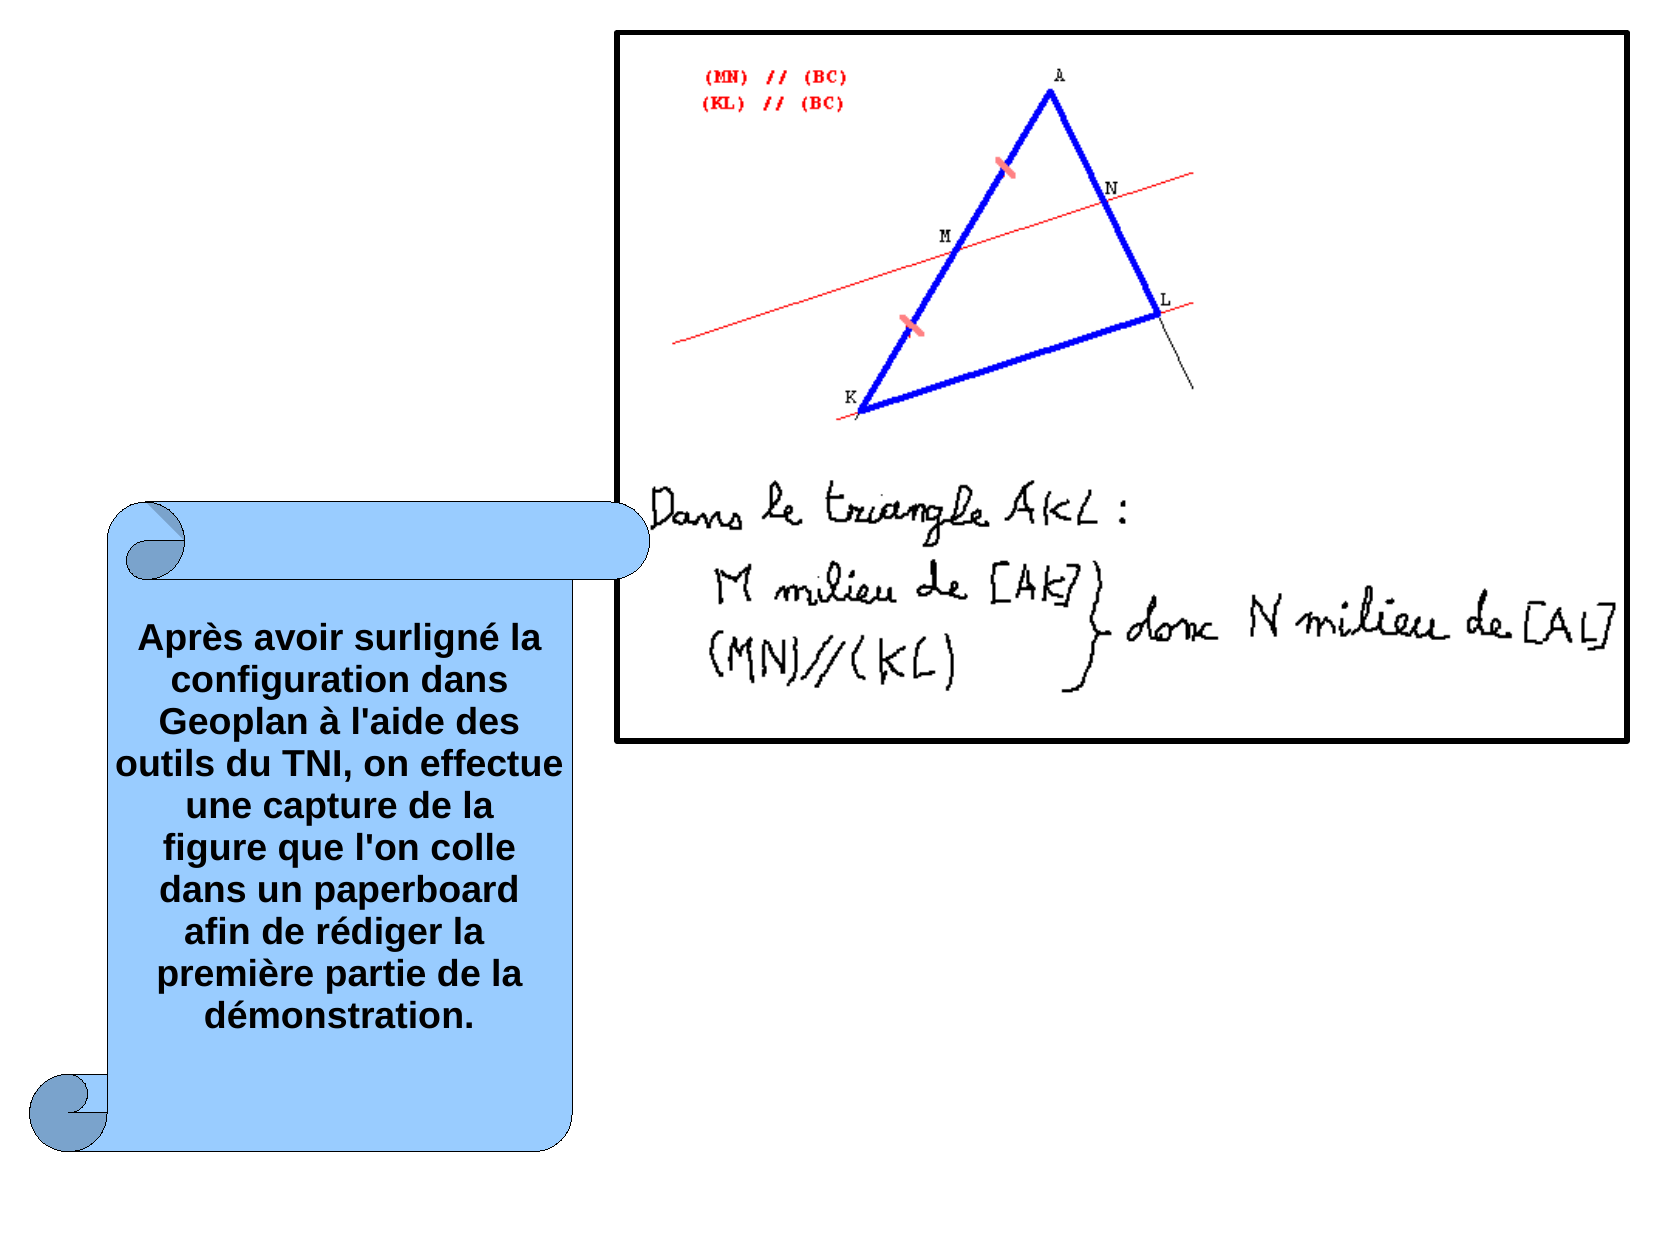

Après avoir surligné la
configuration dans
Geoplan à l'aide des
outils du TNI, on effectue
une capture de la
figure que l'on colle
dans un paperboard
afin de rédiger la
première partie de la
démonstration.